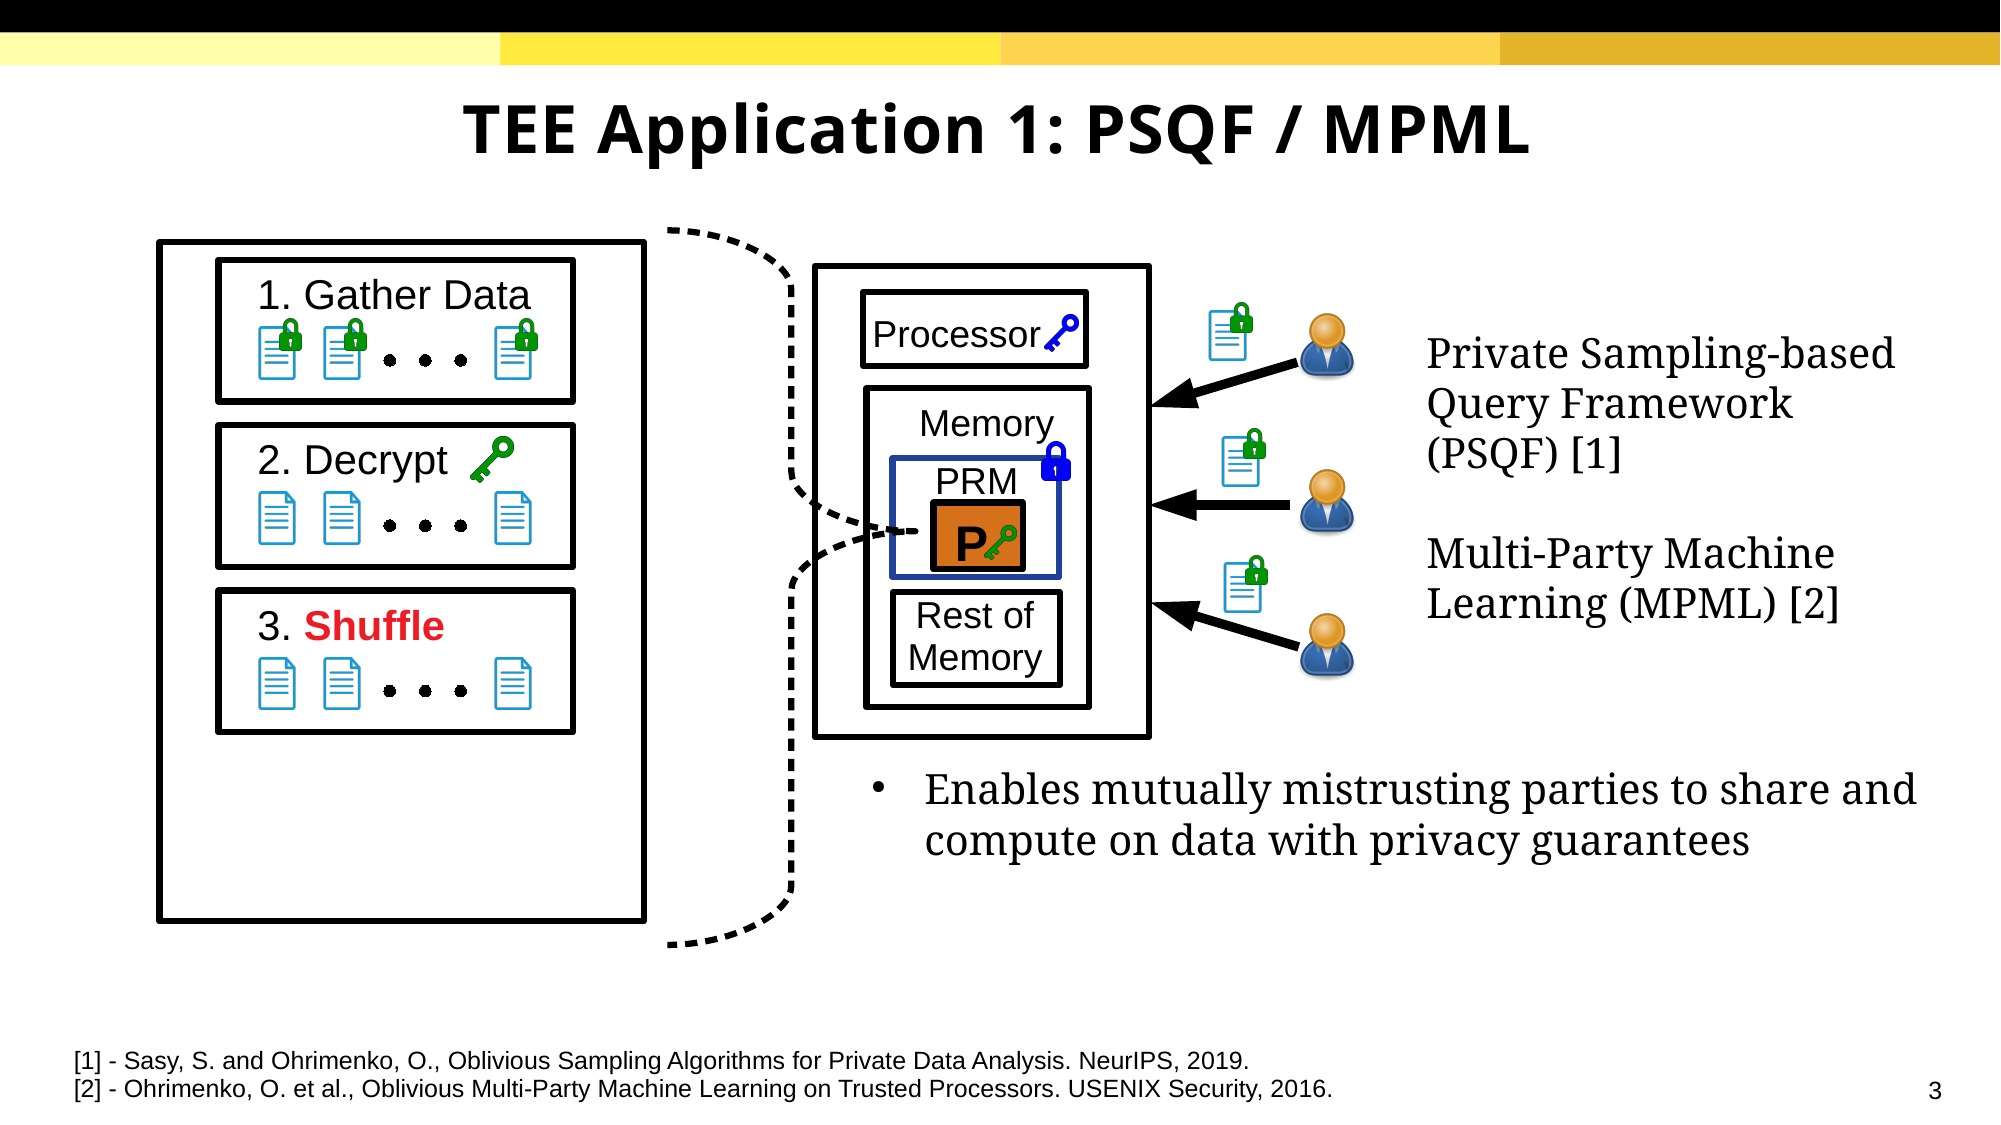

TEE Application 1: PSQF / MPML
1. Gather Data
Processor
Private Sampling-based
Query Framework
(PSQF) [1]
Multi-Party Machine
Learning (MPML) [2]
Memory
2. Decrypt
PRM
P
Rest of
Memory
3. Shuffle
# Enables mutually mistrusting parties to share and compute on data with privacy guarantees
[1] - Sasy, S. and Ohrimenko, O., Oblivious Sampling Algorithms for Private Data Analysis. NeurIPS, 2019.
[2] - Ohrimenko, O. et al., Oblivious Multi-Party Machine Learning on Trusted Processors. USENIX Security, 2016.
3